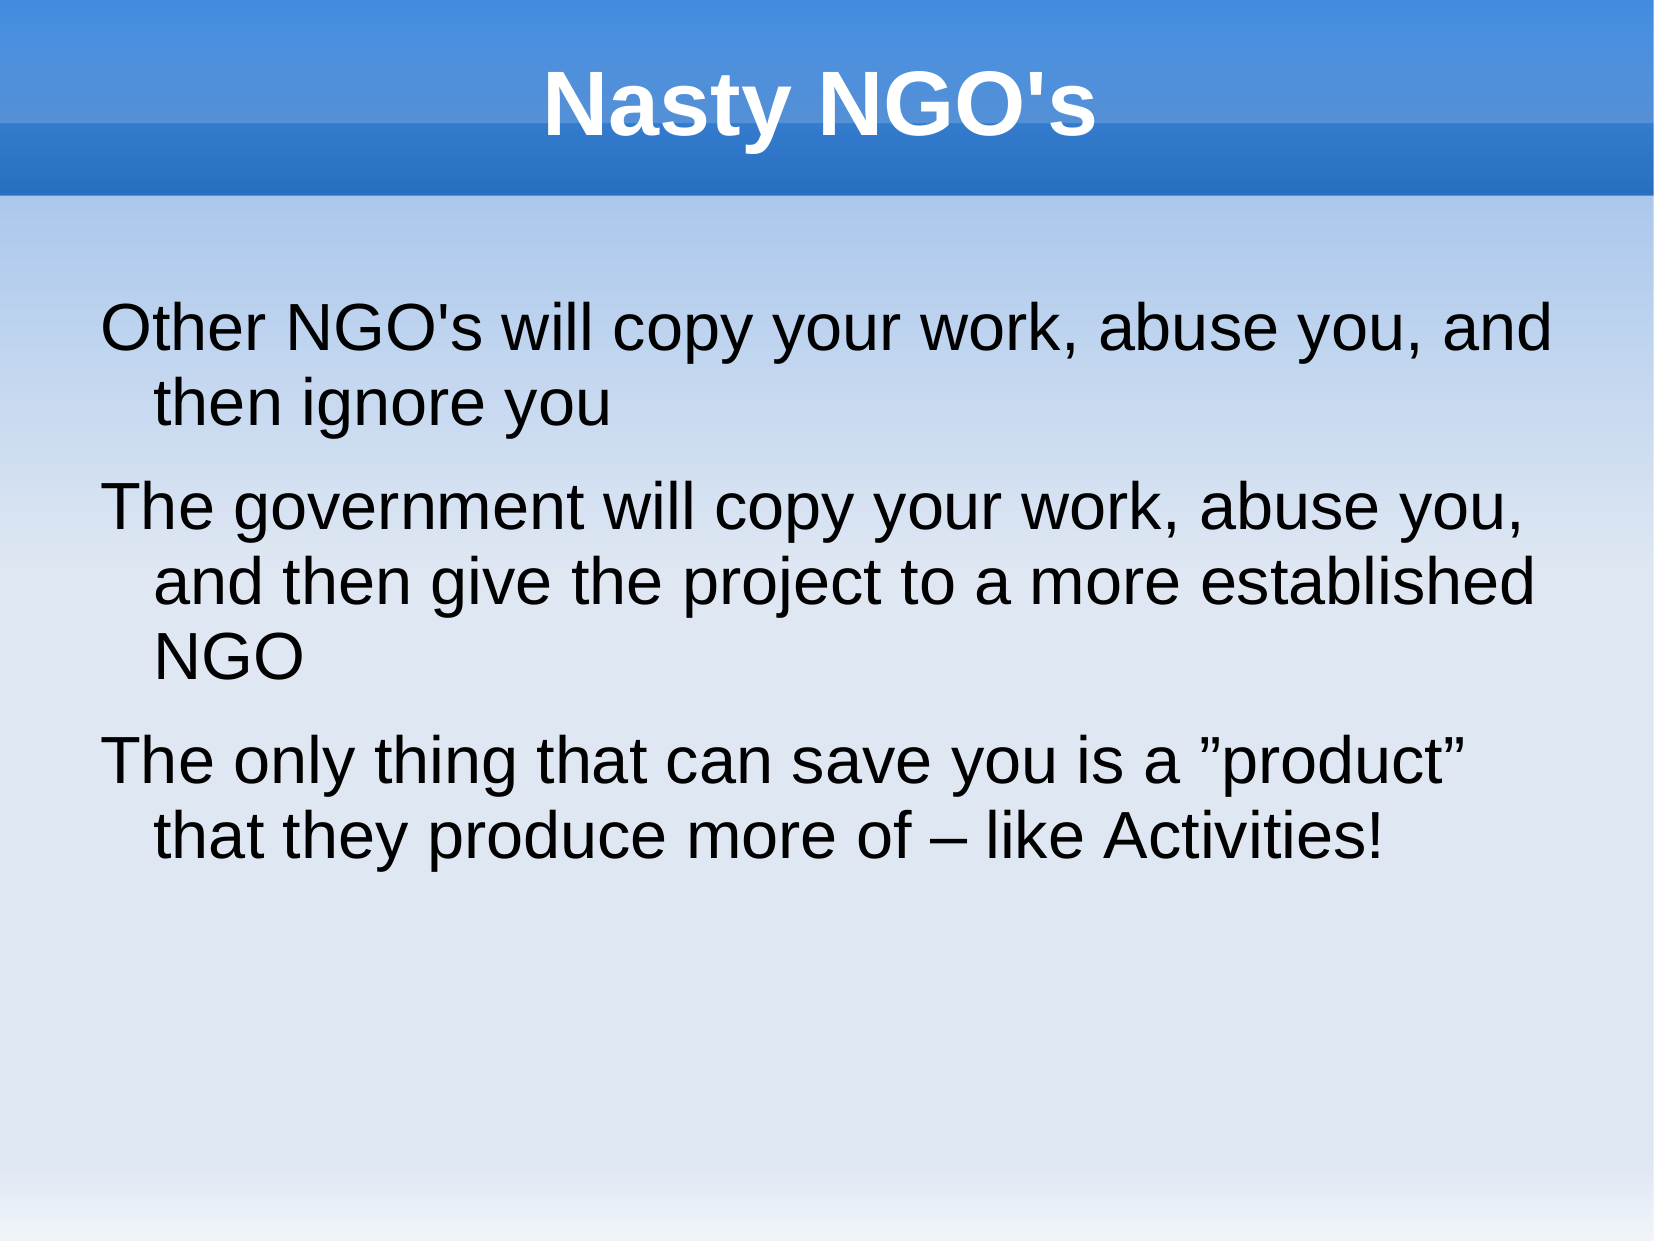

# Nasty NGO's
Other NGO's will copy your work, abuse you, and then ignore you
The government will copy your work, abuse you, and then give the project to a more established NGO
The only thing that can save you is a ”product” that they produce more of – like Activities!